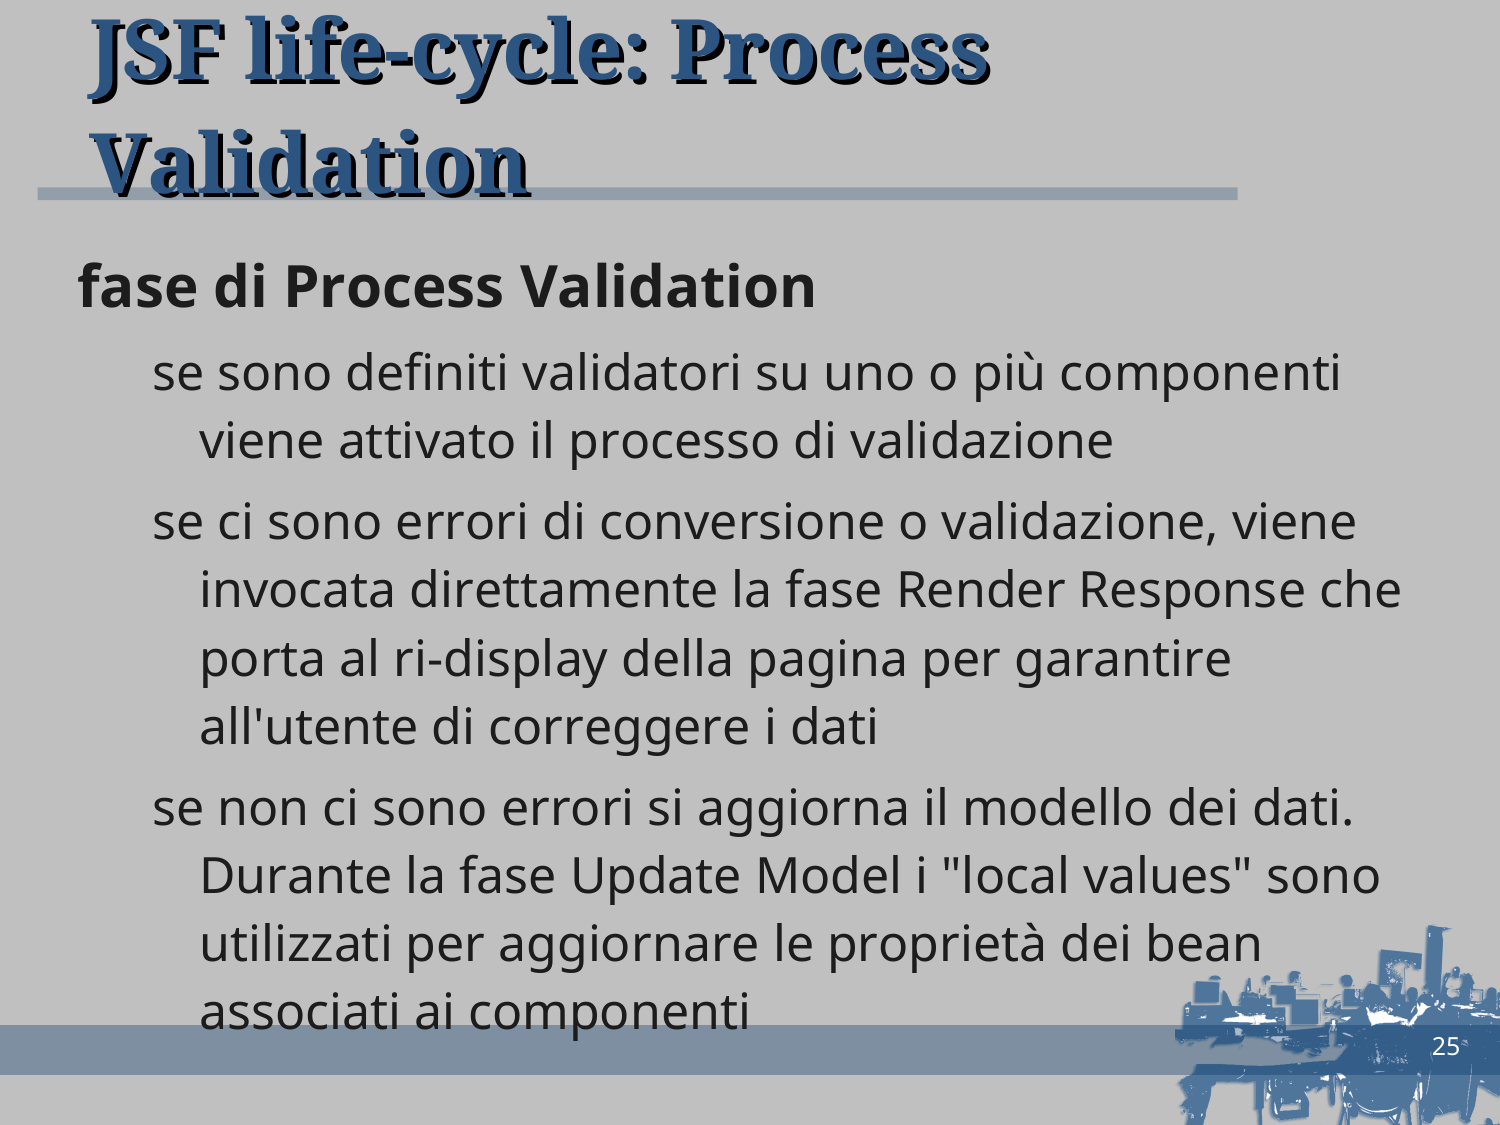

# JSF life-cycle: Process Validation
fase di Process Validation
se sono definiti validatori su uno o più componenti viene attivato il processo di validazione
se ci sono errori di conversione o validazione, viene invocata direttamente la fase Render Response che porta al ri-display della pagina per garantire all'utente di correggere i dati
se non ci sono errori si aggiorna il modello dei dati. Durante la fase Update Model i "local values" sono utilizzati per aggiornare le proprietà dei bean associati ai componenti